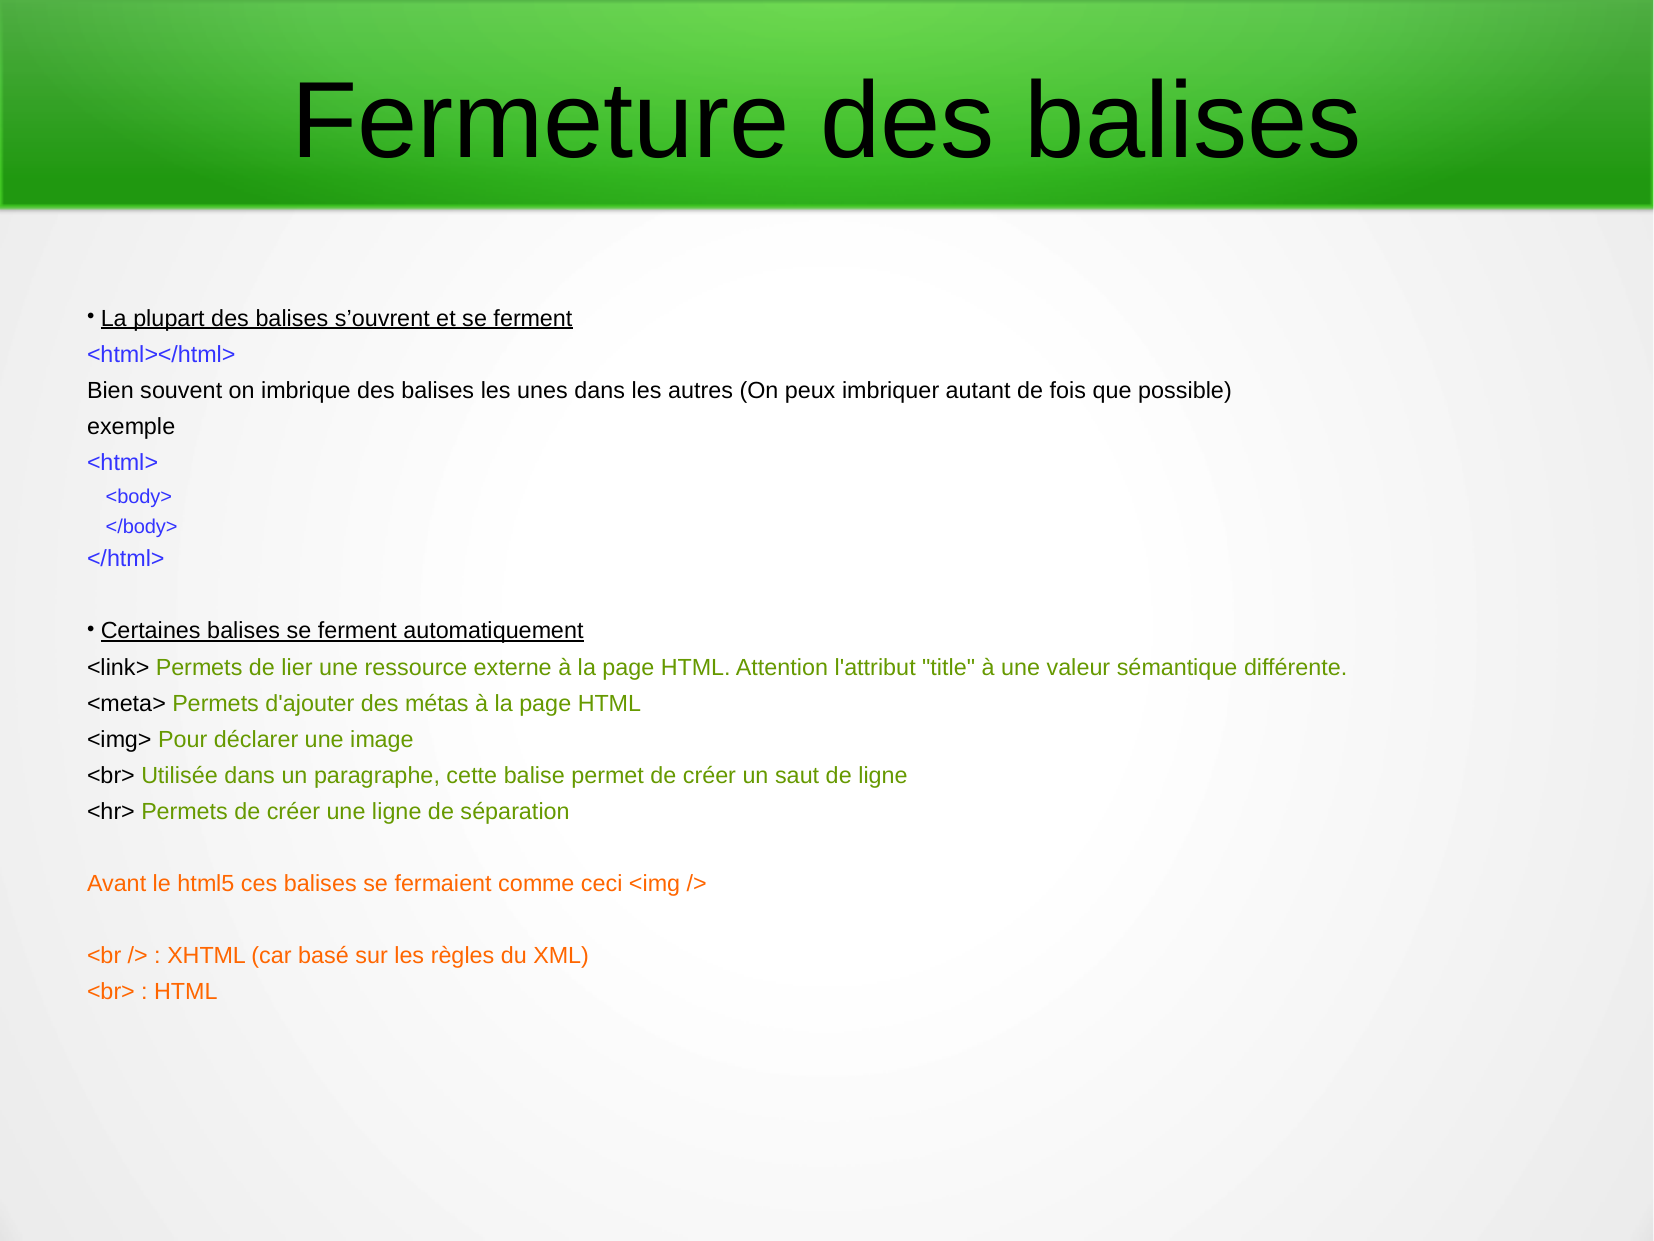

# Fermeture des balises
La plupart des balises s’ouvrent et se ferment
<html></html>
Bien souvent on imbrique des balises les unes dans les autres (On peux imbriquer autant de fois que possible)
exemple
<html>
<body>
</body>
</html>
Certaines balises se ferment automatiquement
<link> Permets de lier une ressource externe à la page HTML. Attention l'attribut "title" à une valeur sémantique différente.
<meta> Permets d'ajouter des métas à la page HTML
<img> Pour déclarer une image
<br> Utilisée dans un paragraphe, cette balise permet de créer un saut de ligne
<hr> Permets de créer une ligne de séparation
Avant le html5 ces balises se fermaient comme ceci <img />
<br /> : XHTML (car basé sur les règles du XML)
<br> : HTML